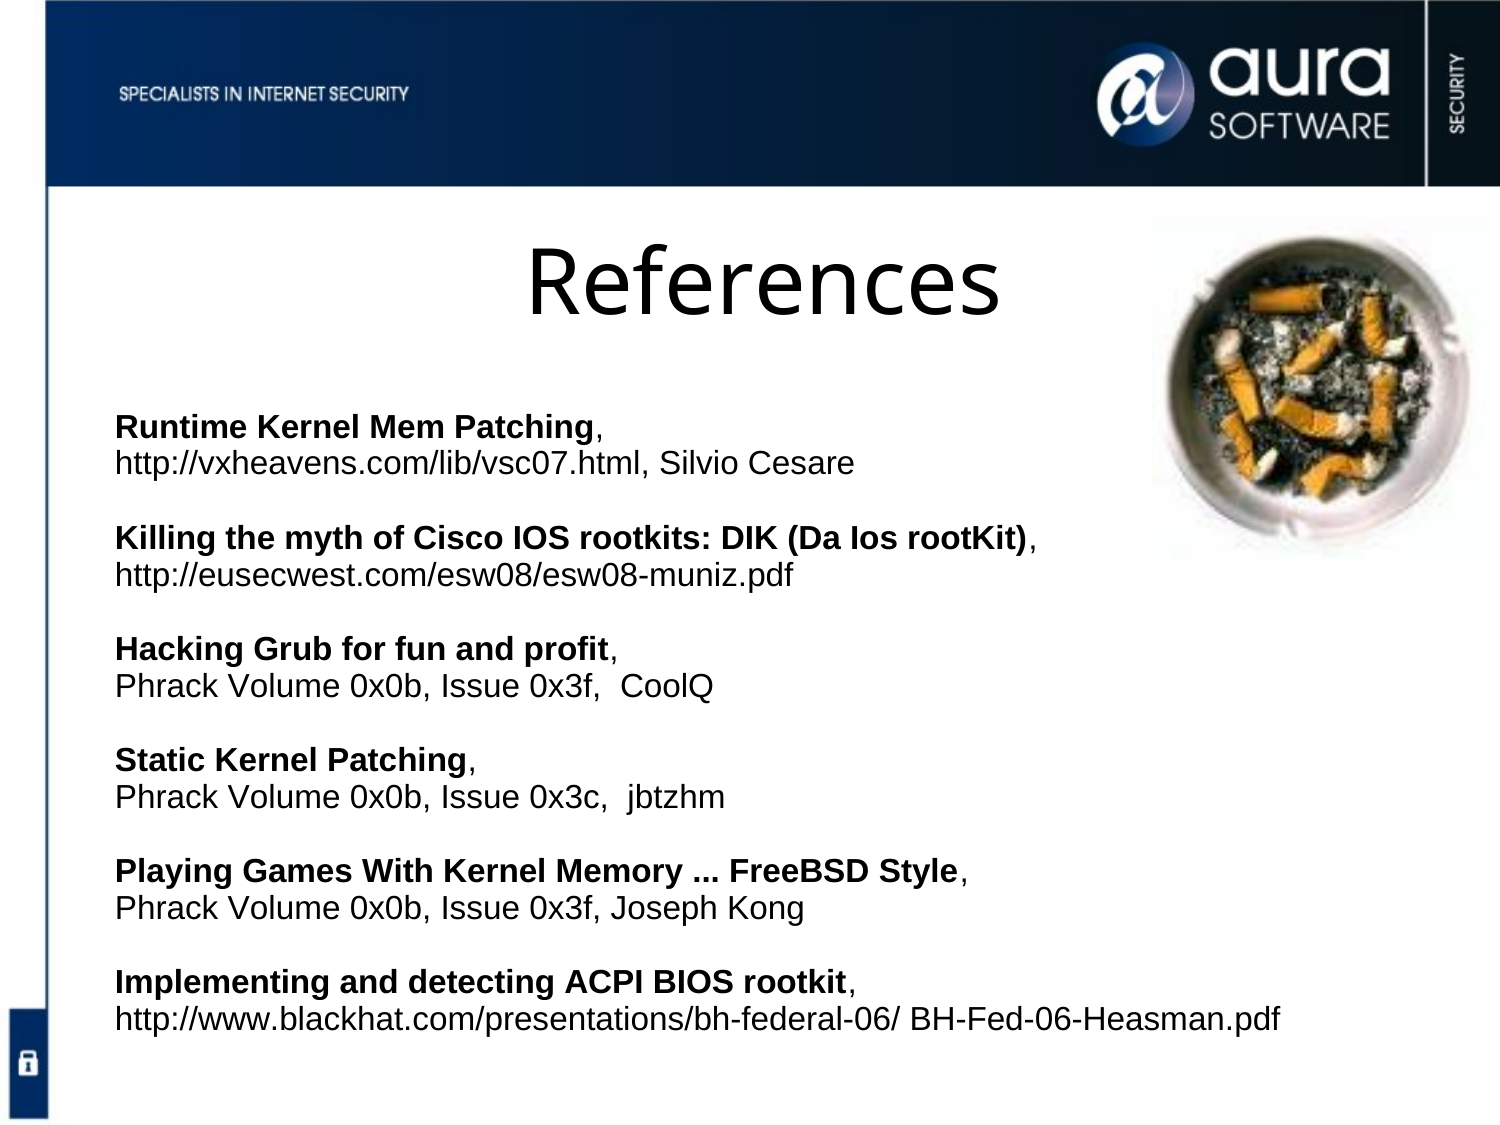

# References
Runtime Kernel Mem Patching,
http://vxheavens.com/lib/vsc07.html, Silvio Cesare
Killing the myth of Cisco IOS rootkits: DIK (Da Ios rootKit),
http://eusecwest.com/esw08/esw08-muniz.pdf
Hacking Grub for fun and profit,
Phrack Volume 0x0b, Issue 0x3f, CoolQ
Static Kernel Patching,
Phrack Volume 0x0b, Issue 0x3c, jbtzhm
Playing Games With Kernel Memory ... FreeBSD Style,
Phrack Volume 0x0b, Issue 0x3f, Joseph Kong
Implementing and detecting ACPI BIOS rootkit,
http://www.blackhat.com/presentations/bh-federal-06/ BH-Fed-06-Heasman.pdf